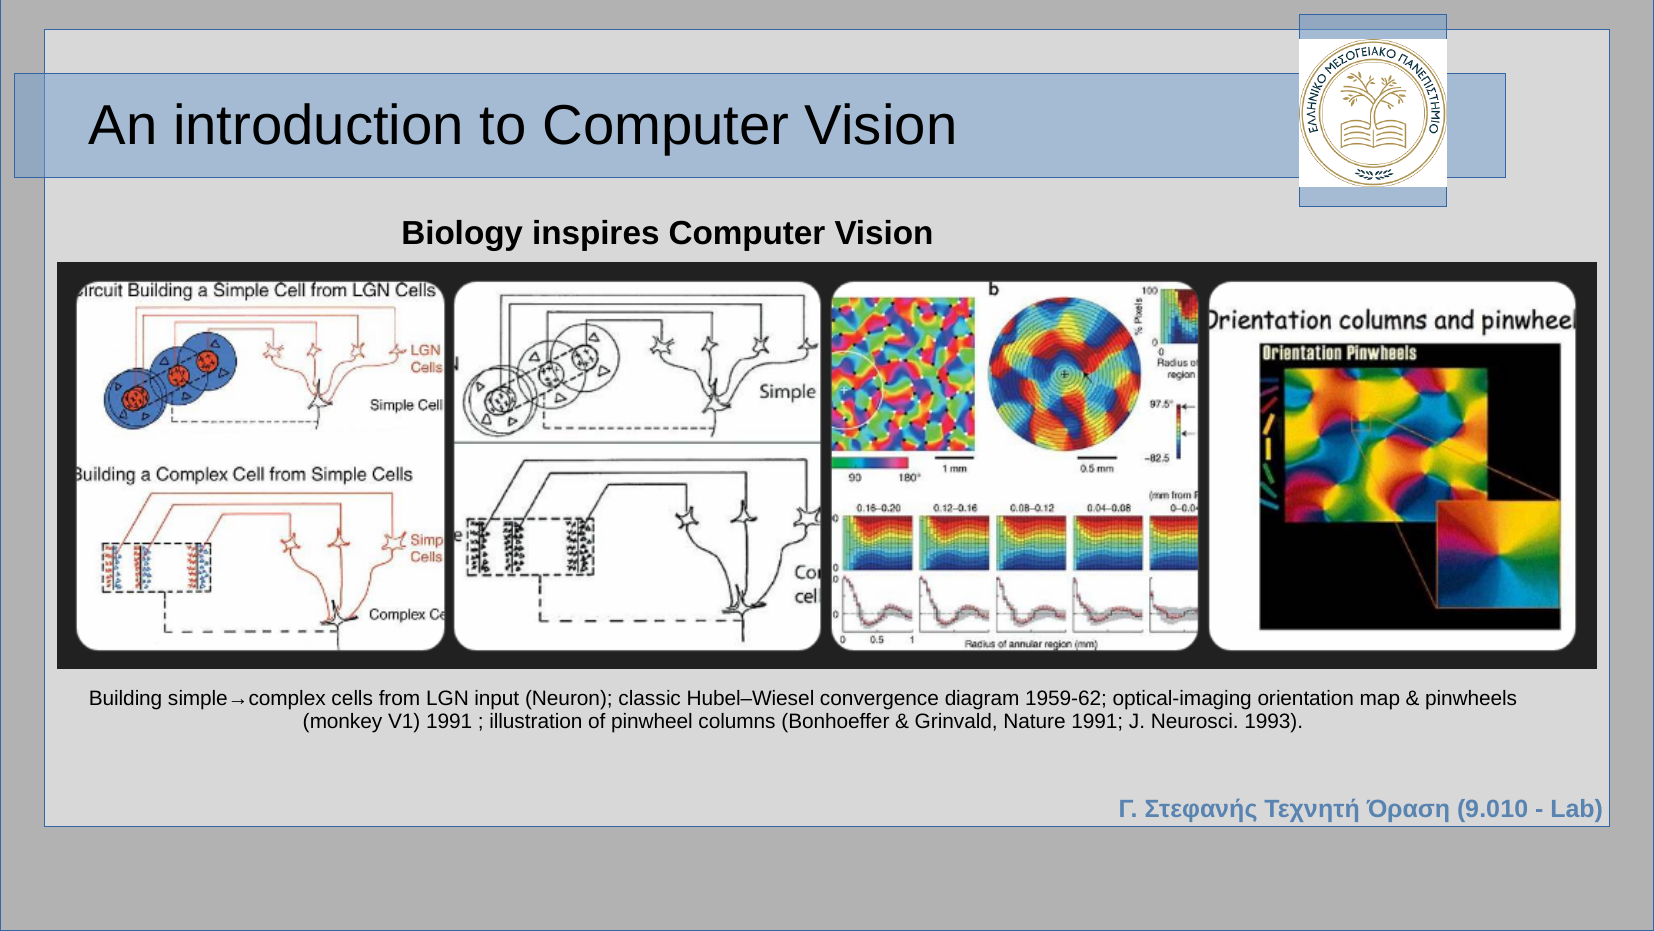

# An introduction to Computer Vision
Biology inspires Computer Vision
Building simple→complex cells from LGN input (Neuron); classic Hubel–Wiesel convergence diagram 1959-62; optical-imaging orientation map & pinwheels (monkey V1) 1991 ; illustration of pinwheel columns (Bonhoeffer & Grinvald, Nature 1991; J. Neurosci. 1993).
Γ. Στεφανής Τεχνητή Όραση (9.010 - Lab)